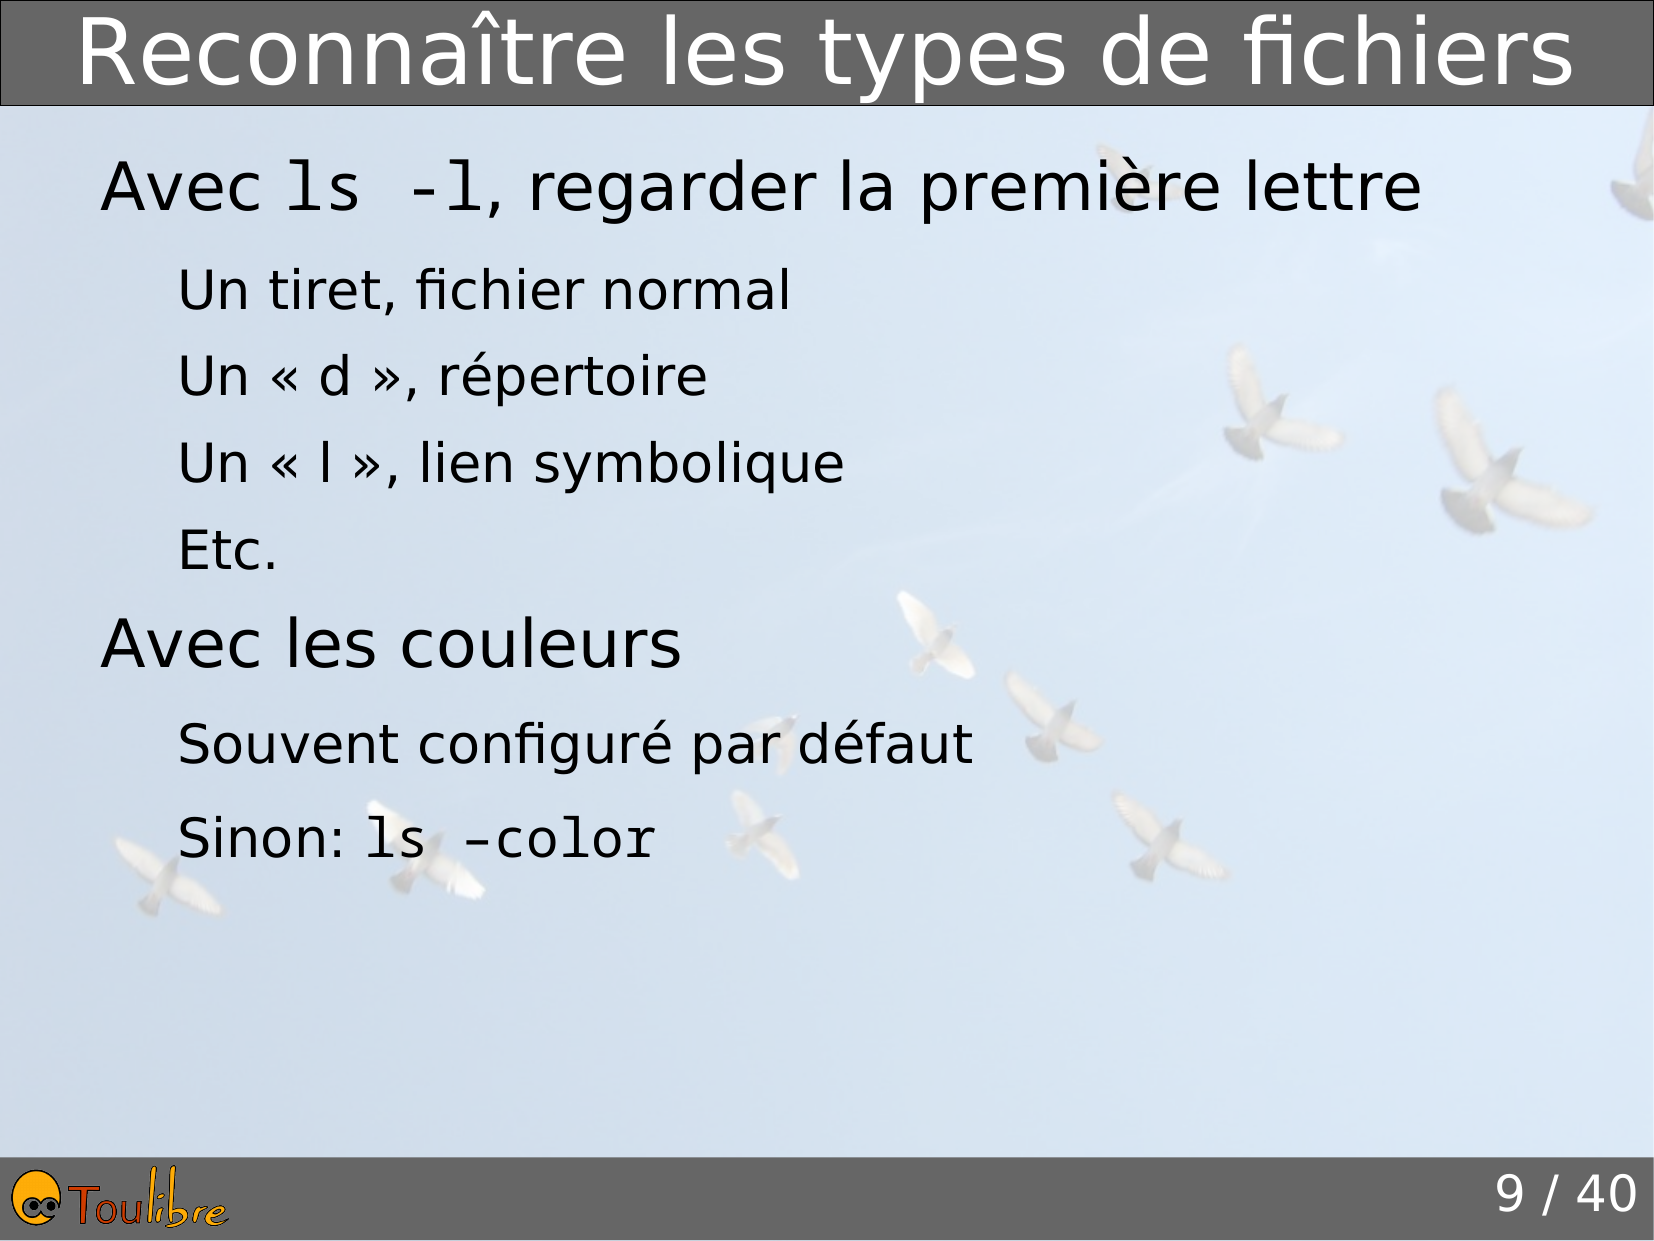

# Reconnaître les types de fichiers
Avec ls -l, regarder la première lettre
Un tiret, fichier normal
Un « d », répertoire
Un « l », lien symbolique
Etc.
Avec les couleurs
Souvent configuré par défaut
Sinon: ls –color